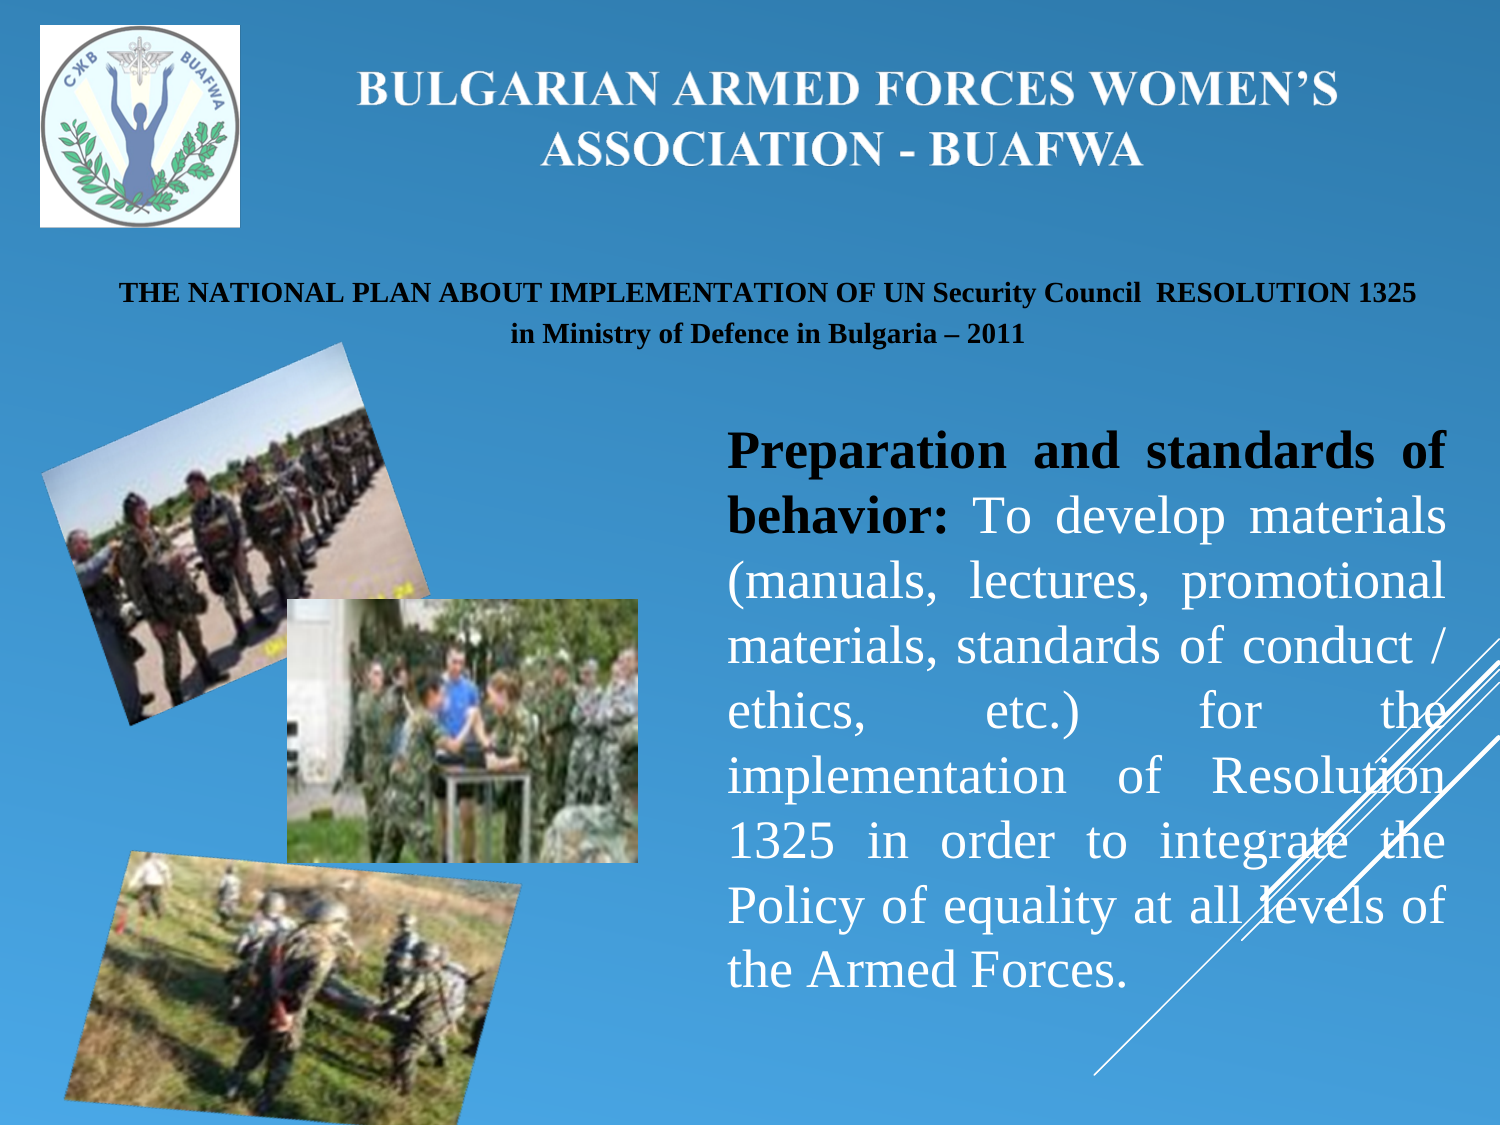

# THE NATIONAL PLAN ABOUT IMPLEMENTATION OF UN Security Council RESOLUTION 1325
 in Ministry of Defence in Bulgaria – 2011
Preparation and standards of behavior: To develop materials (manuals, lectures, promotional materials, standards of conduct / ethics, etc.) for the implementation of Resolution 1325 in order to integrate the Policy of equality at all levels of the Armed Forces.